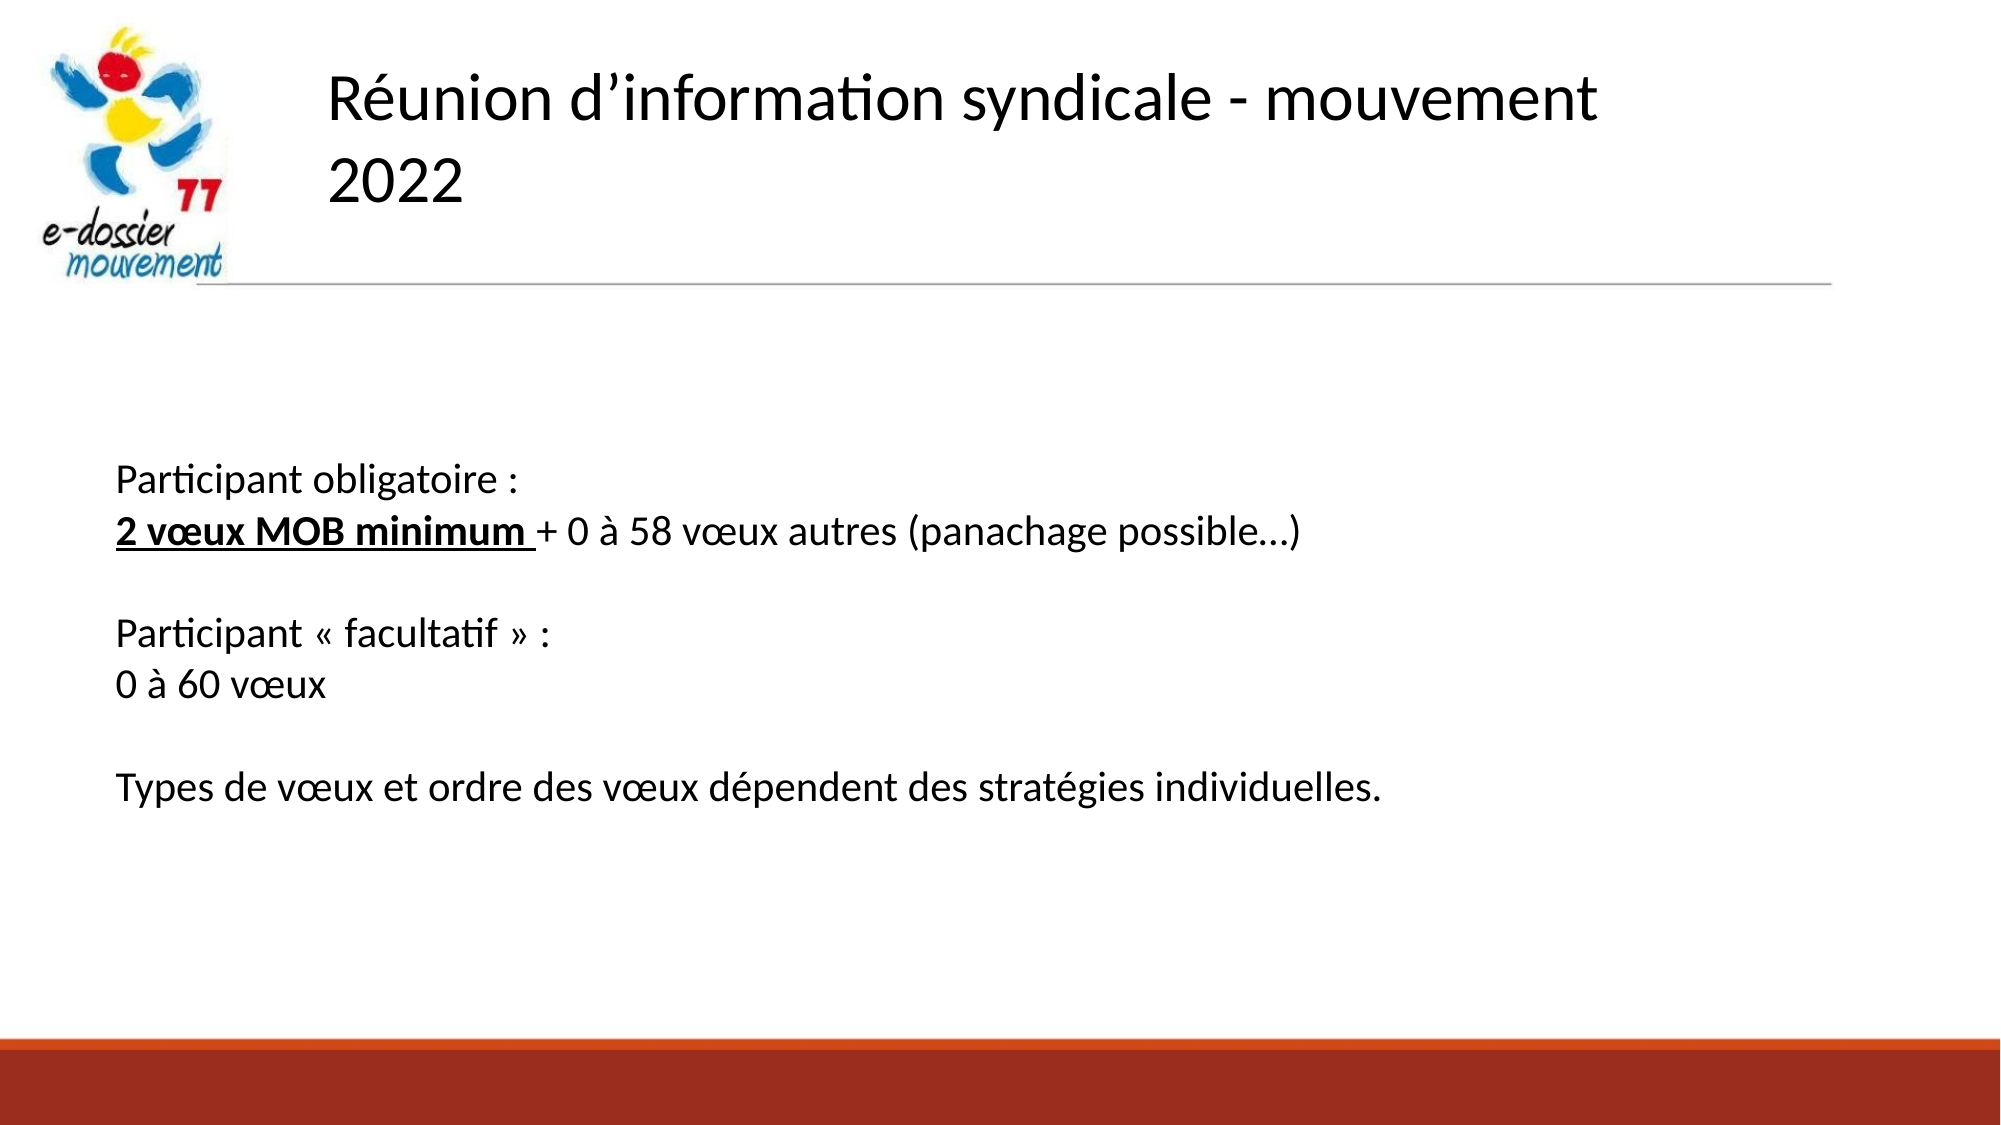

Réunion d’information syndicale - mouvement 2022
Participant obligatoire :
2 vœux MOB minimum + 0 à 58 vœux autres (panachage possible…)
Participant « facultatif » :
0 à 60 vœux
Types de vœux et ordre des vœux dépendent des stratégies individuelles.